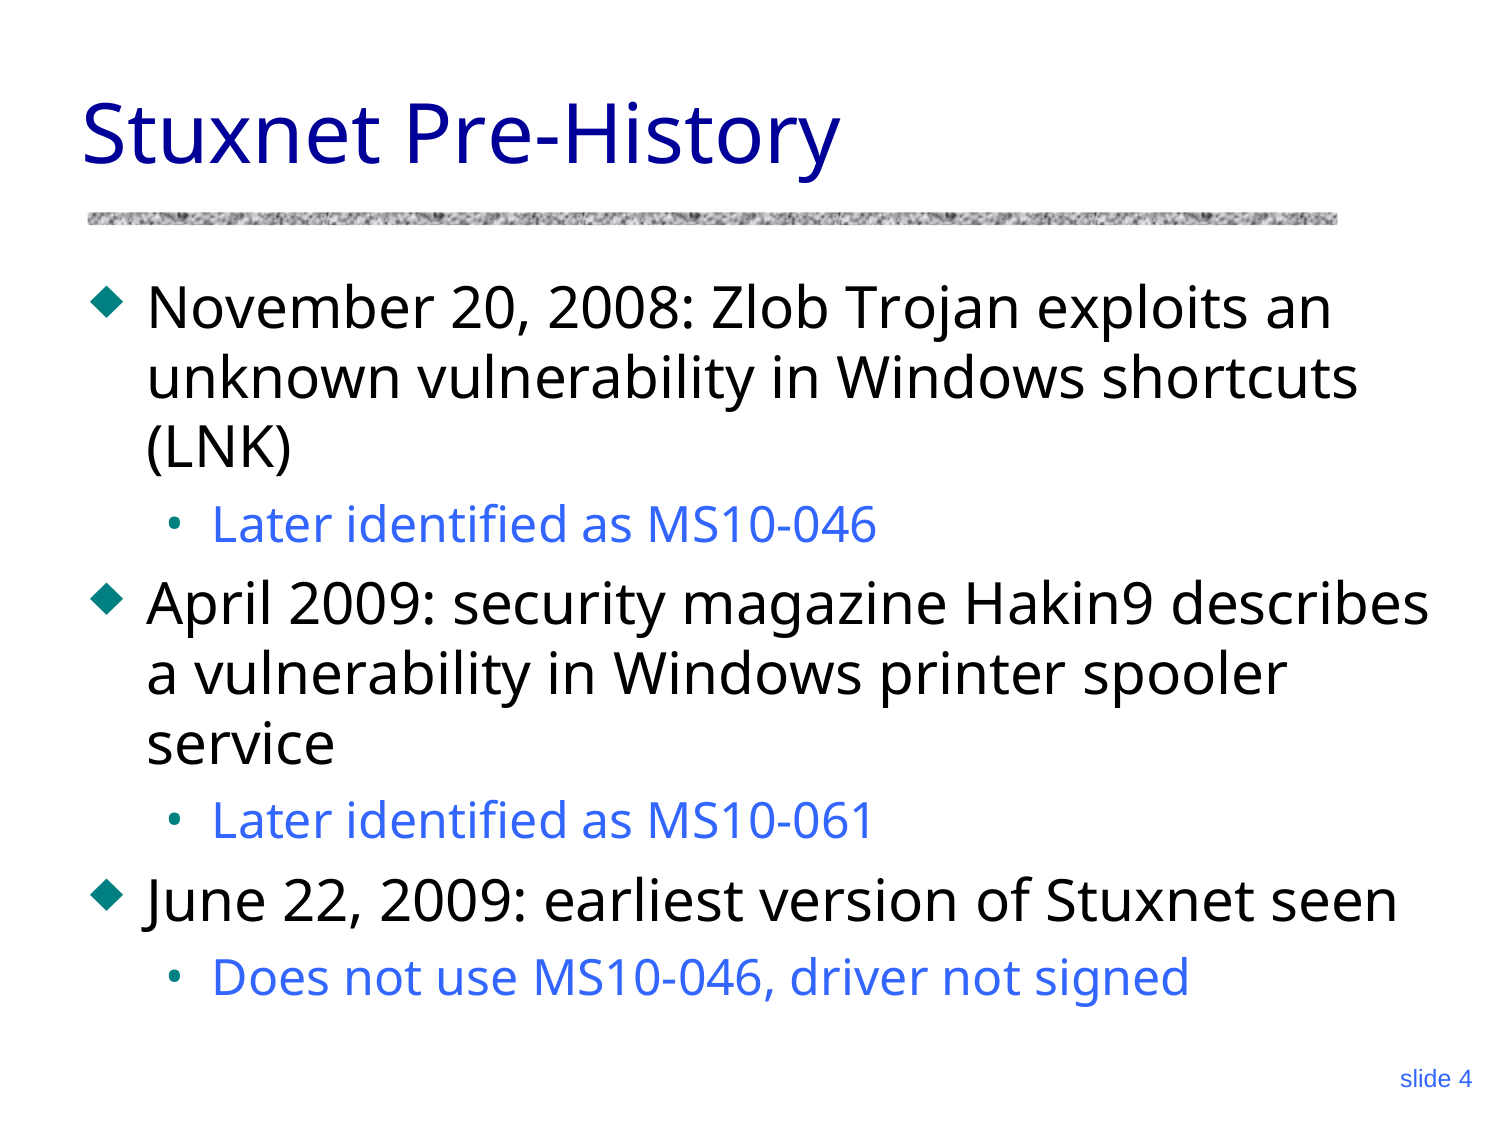

# Stuxnet Pre-History
November 20, 2008: Zlob Trojan exploits an unknown vulnerability in Windows shortcuts (LNK)
Later identified as MS10-046
April 2009: security magazine Hakin9 describes a vulnerability in Windows printer spooler service
Later identified as MS10-061
June 22, 2009: earliest version of Stuxnet seen
Does not use MS10-046, driver not signed
slide